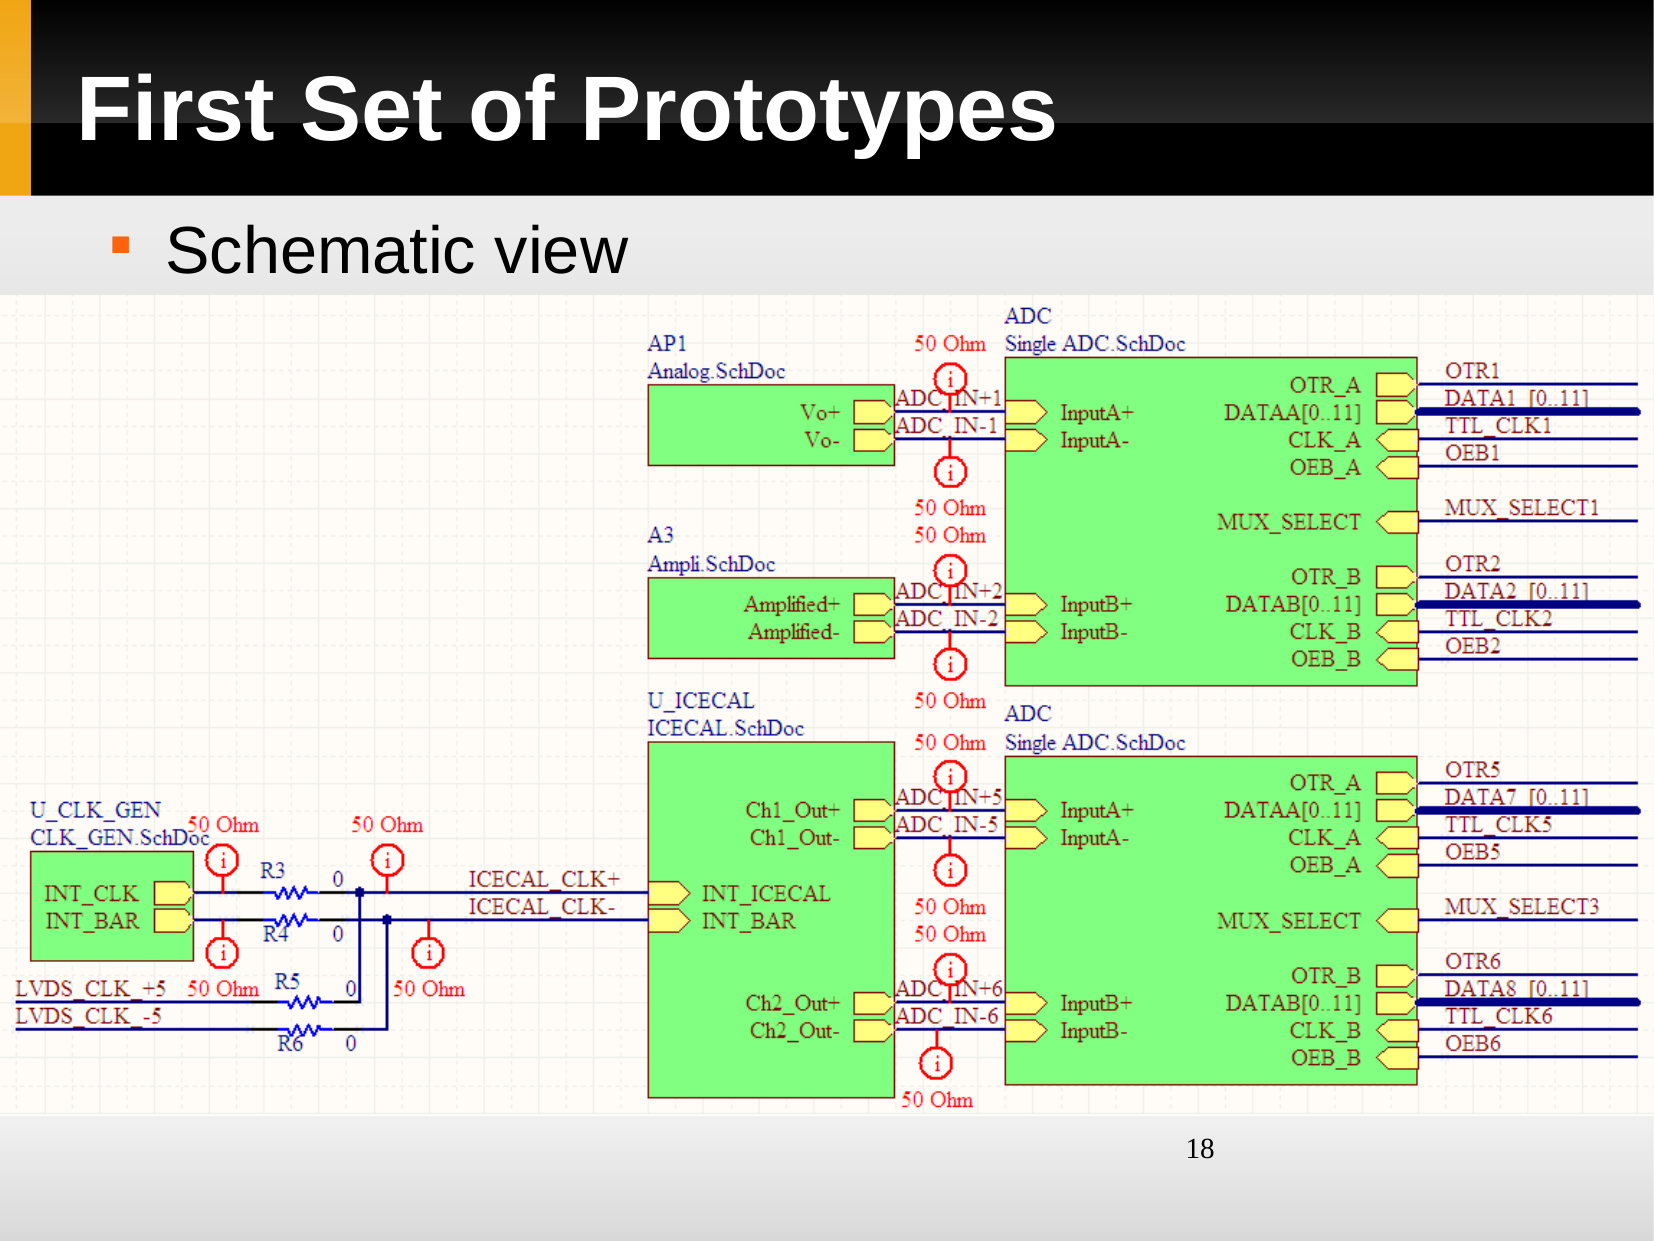

# First Set of Prototypes
Schematic view